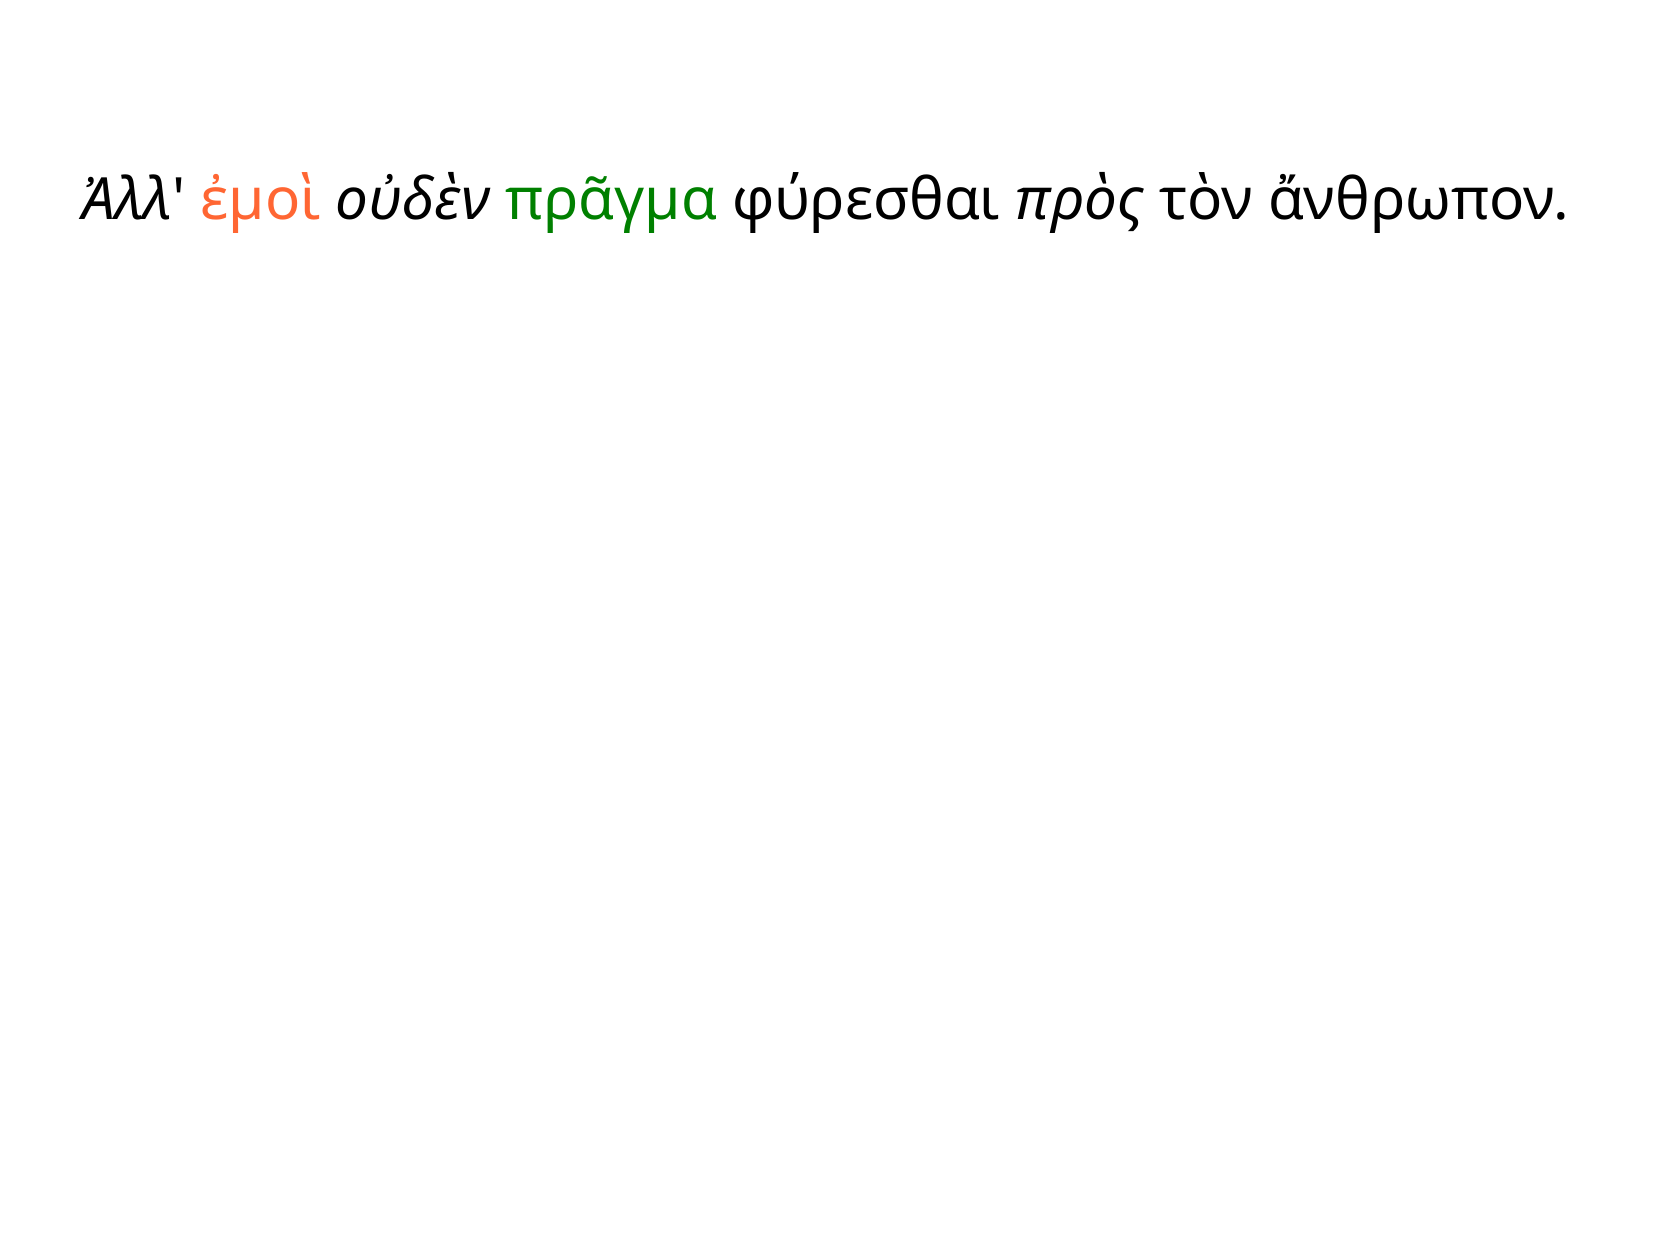

# Ἀλλ' ἐμοὶ οὐδὲν πρᾶγμα φύρεσθαι πρὸς τὸν ἄνθρωπον.